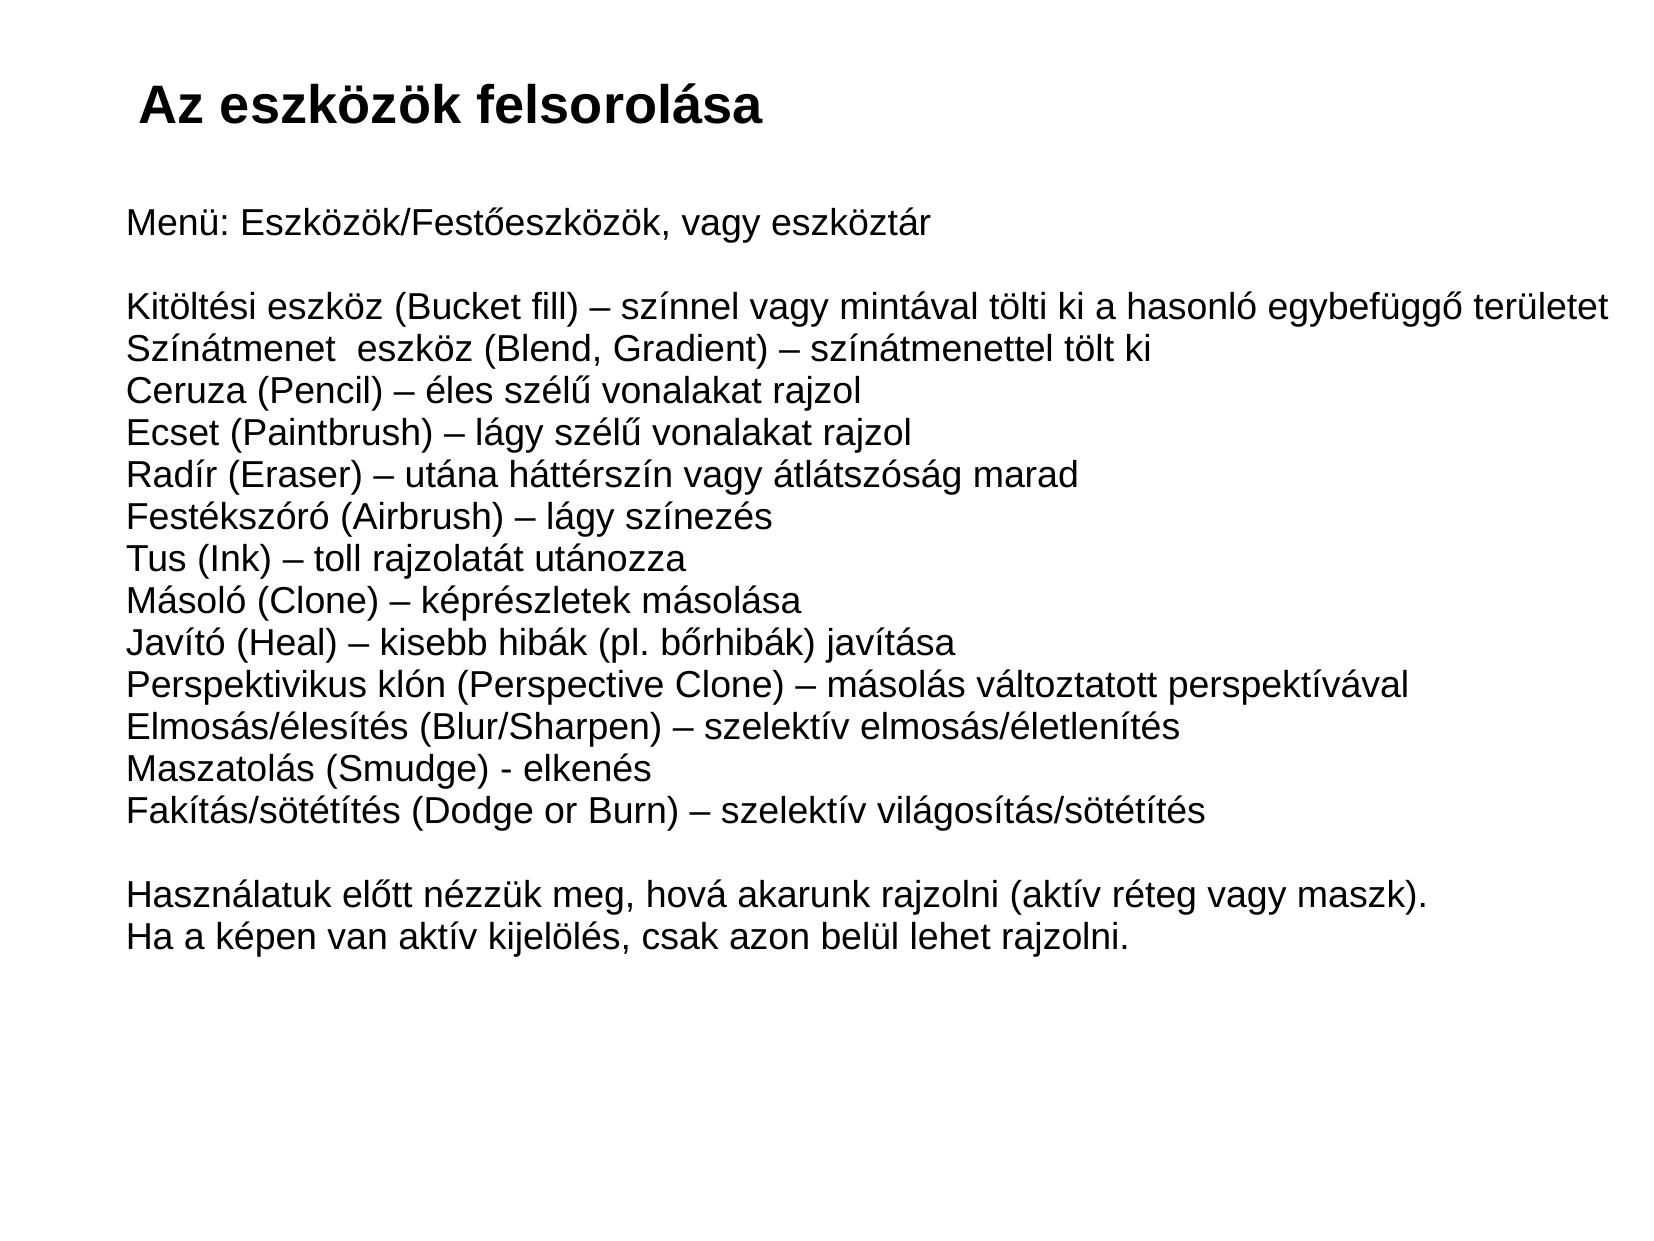

Az eszközök felsorolása
Menü: Eszközök/Festőeszközök, vagy eszköztár
Kitöltési eszköz (Bucket fill) – színnel vagy mintával tölti ki a hasonló egybefüggő területet
Színátmenet eszköz (Blend, Gradient) – színátmenettel tölt ki
Ceruza (Pencil) – éles szélű vonalakat rajzol
Ecset (Paintbrush) – lágy szélű vonalakat rajzol
Radír (Eraser) – utána háttérszín vagy átlátszóság marad
Festékszóró (Airbrush) – lágy színezés
Tus (Ink) – toll rajzolatát utánozza
Másoló (Clone) – képrészletek másolása
Javító (Heal) – kisebb hibák (pl. bőrhibák) javítása
Perspektivikus klón (Perspective Clone) – másolás változtatott perspektívával
Elmosás/élesítés (Blur/Sharpen) – szelektív elmosás/életlenítés
Maszatolás (Smudge) - elkenés
Fakítás/sötétítés (Dodge or Burn) – szelektív világosítás/sötétítés
Használatuk előtt nézzük meg, hová akarunk rajzolni (aktív réteg vagy maszk).
Ha a képen van aktív kijelölés, csak azon belül lehet rajzolni.